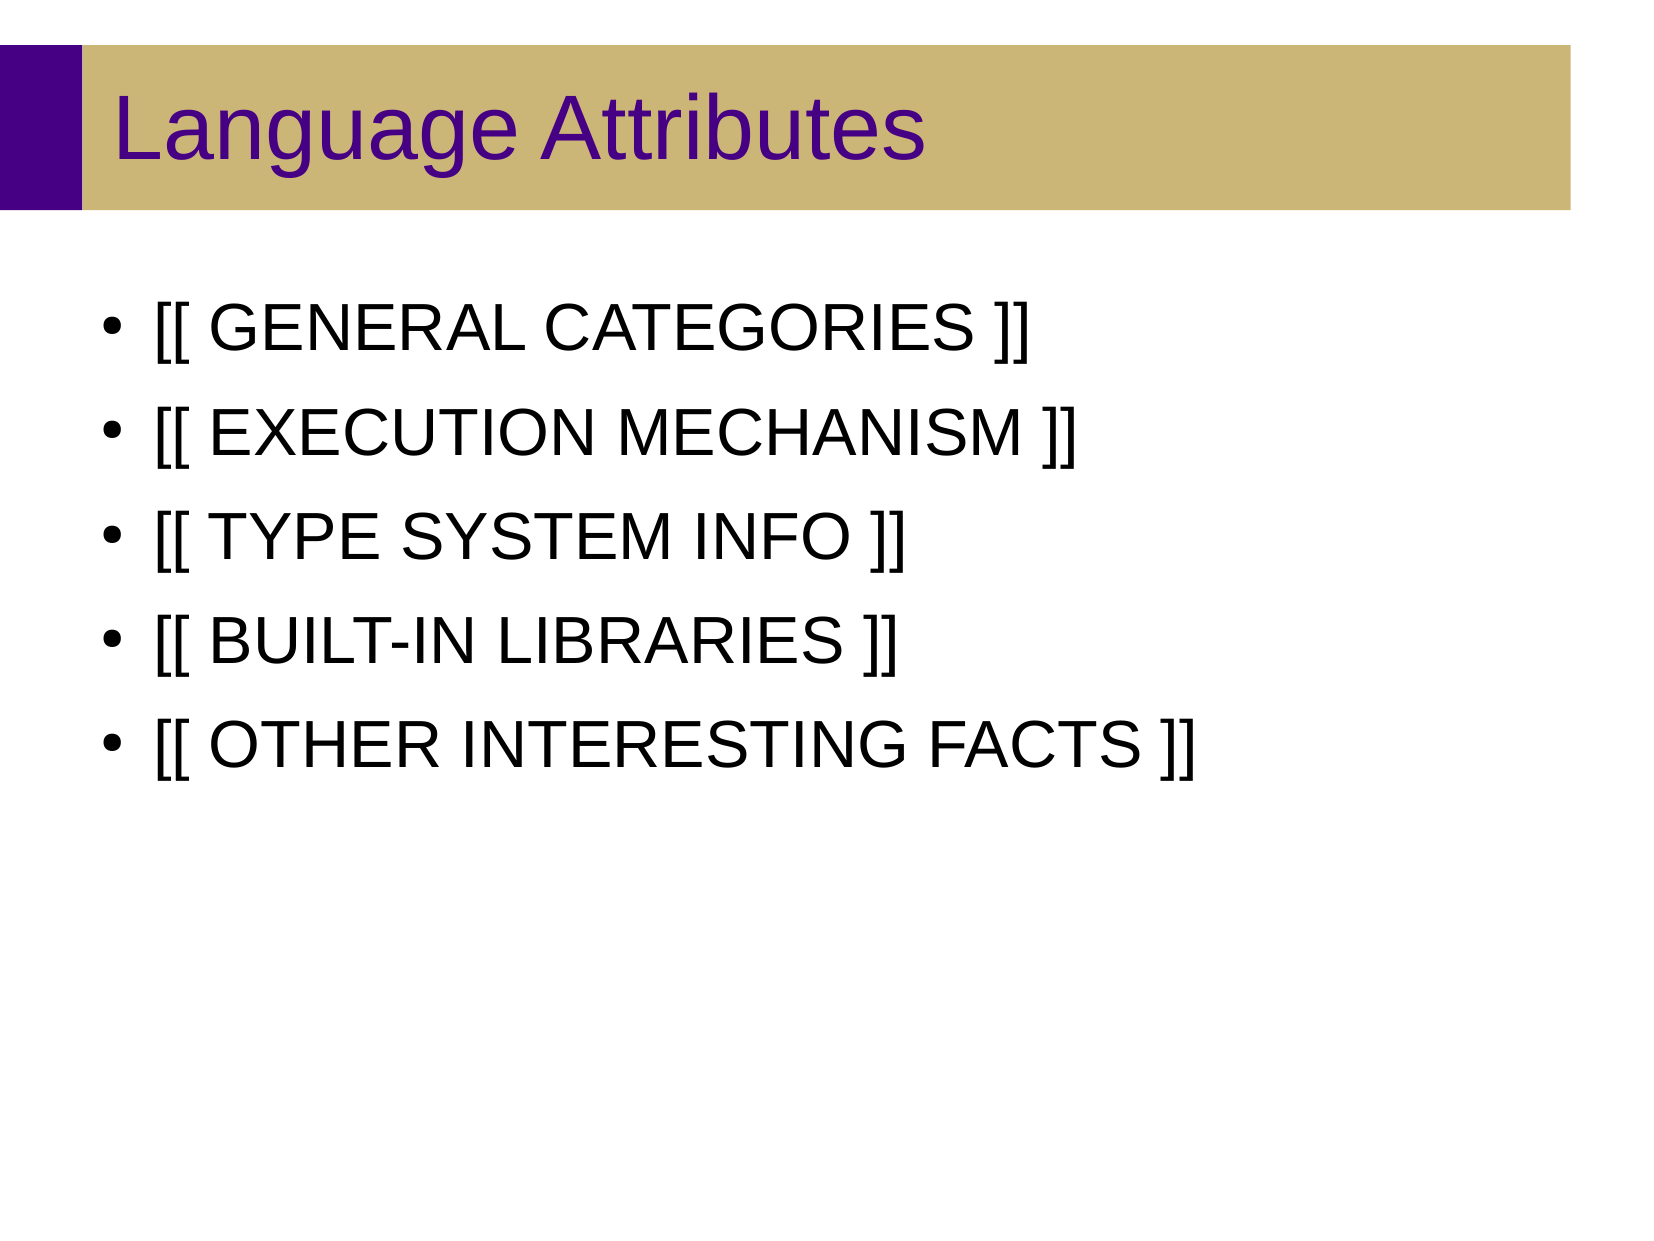

# Language Attributes
[[ GENERAL CATEGORIES ]]
[[ EXECUTION MECHANISM ]]
[[ TYPE SYSTEM INFO ]]
[[ BUILT-IN LIBRARIES ]]
[[ OTHER INTERESTING FACTS ]]